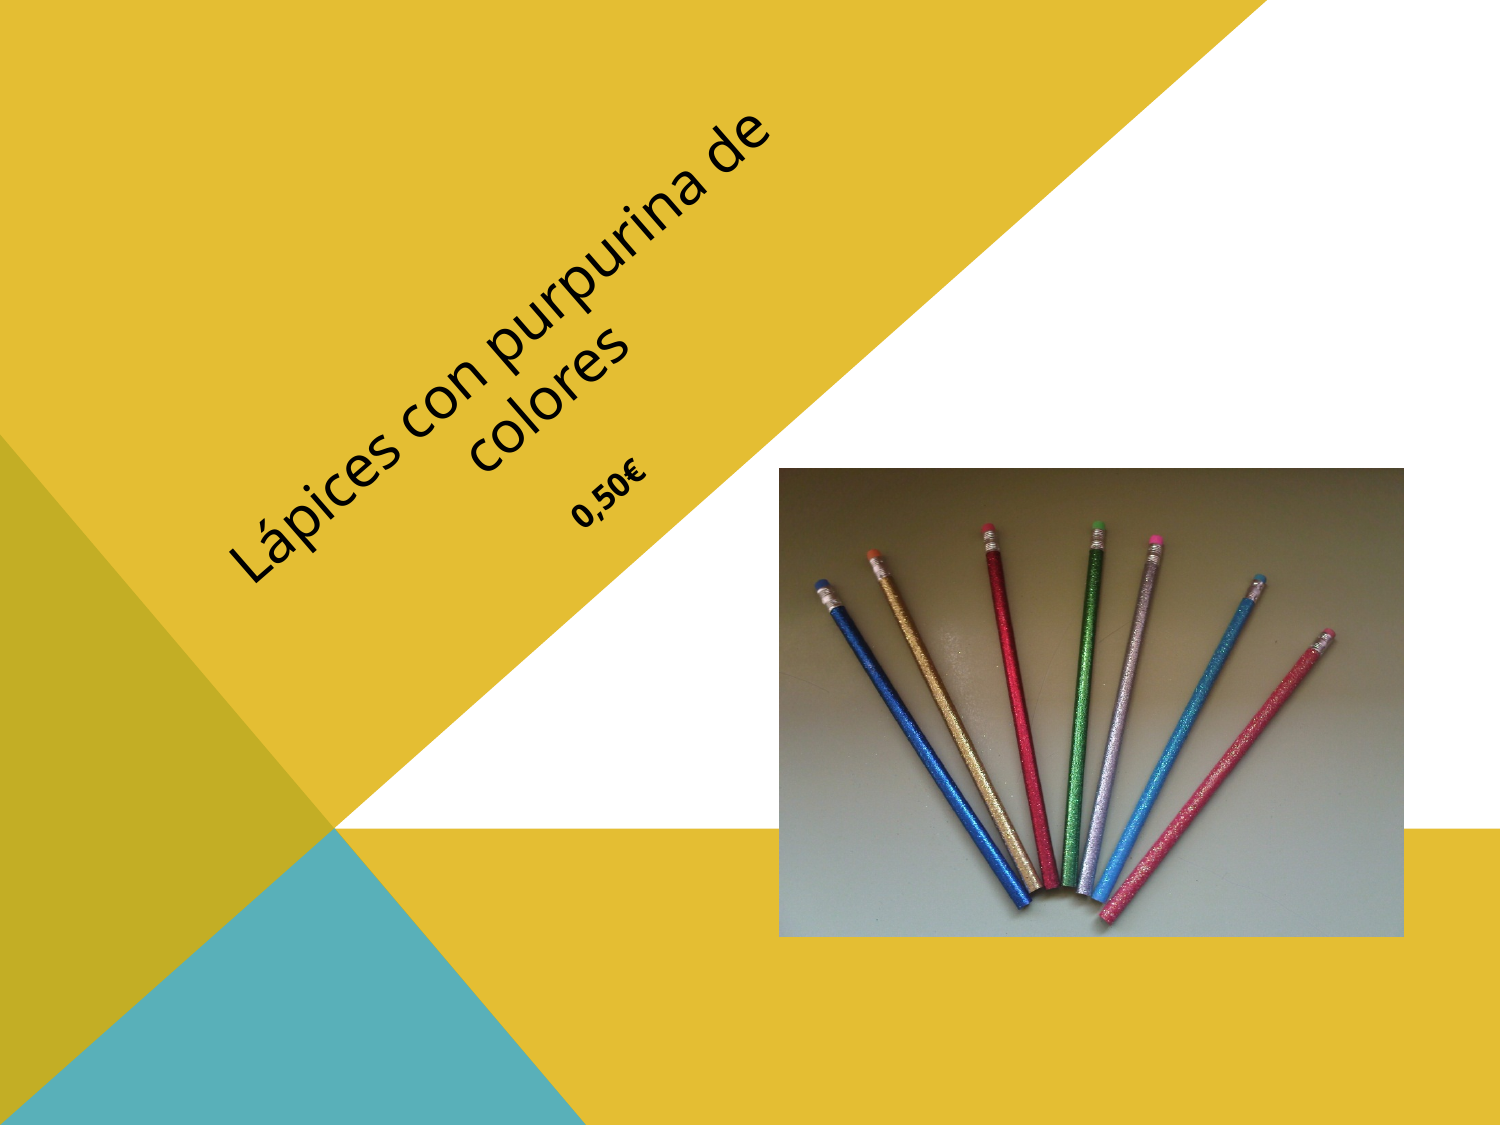

# Lápices con purpurina de colores
0,50€